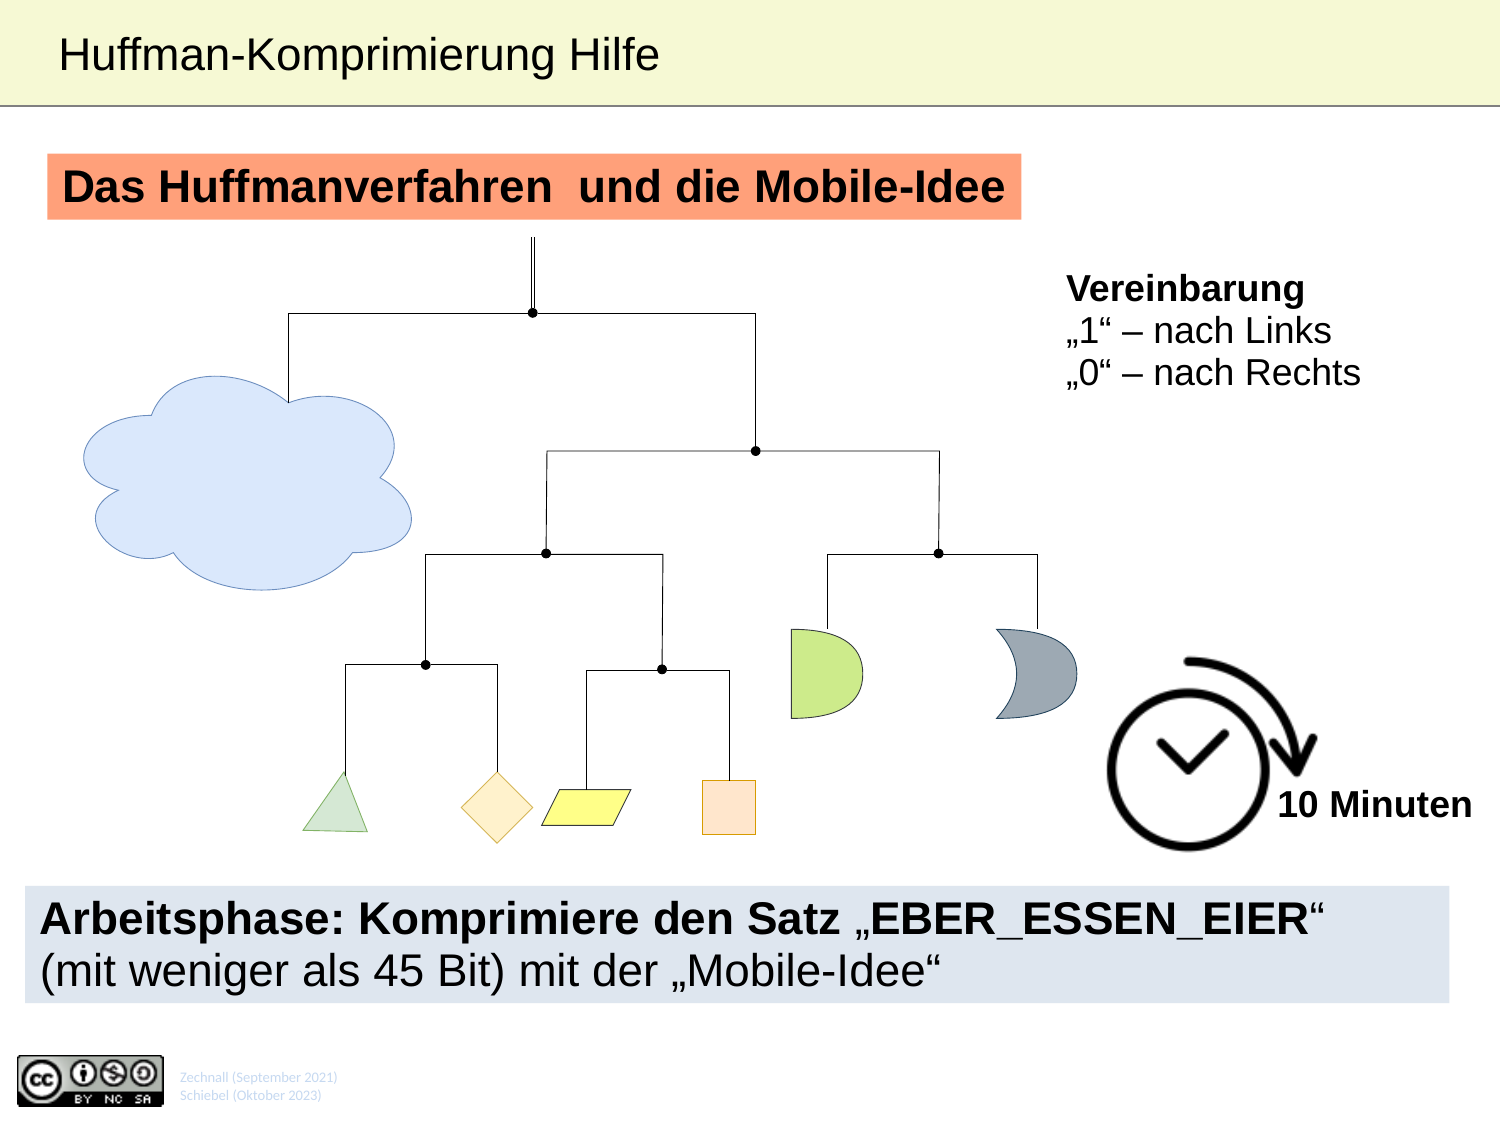

# Huffman-Komprimierung Hilfe
Das Huffmanverfahren und die Mobile-Idee
Vereinbarung
„1“ – nach Links
„0“ – nach Rechts
10 Minuten
Arbeitsphase: Komprimiere den Satz „EBER_ESSEN_EIER“
(mit weniger als 45 Bit) mit der „Mobile-Idee“